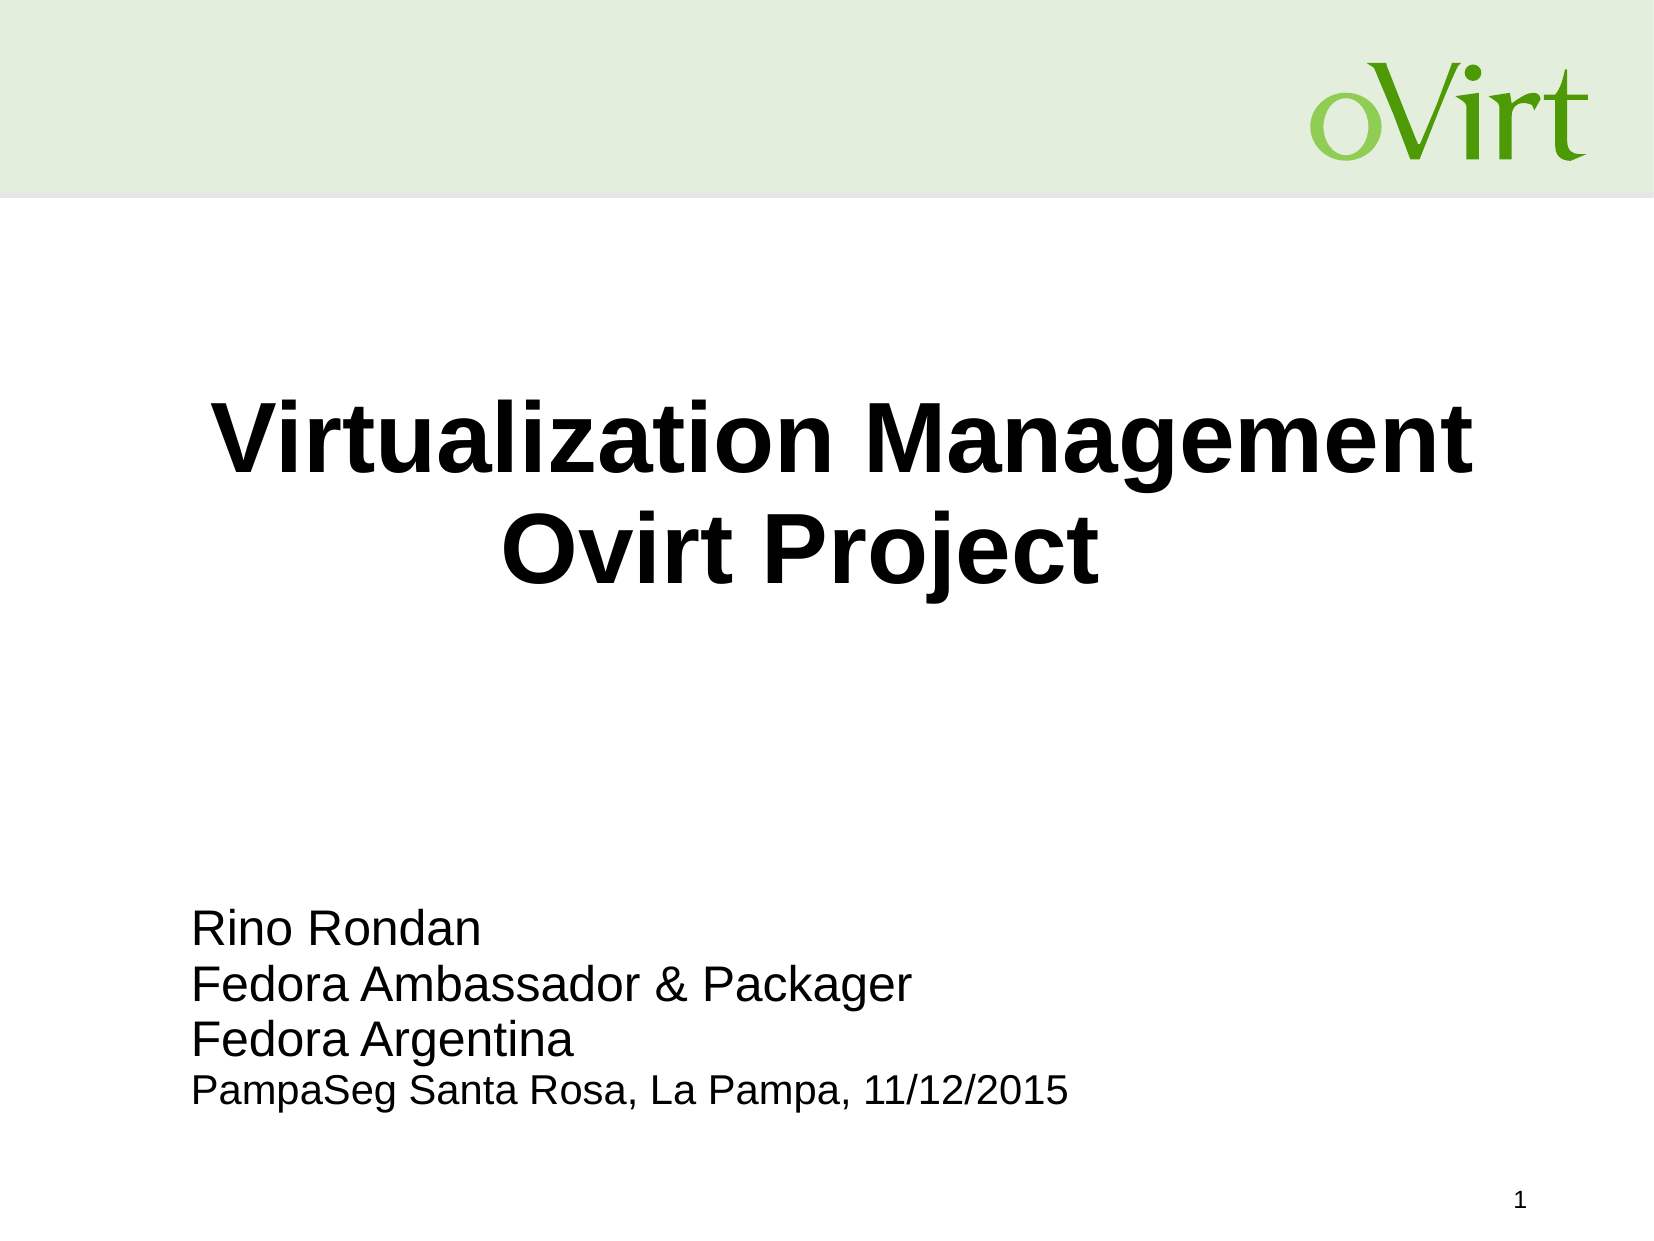

Virtualization Management
Ovirt Project
Rino Rondan
Fedora Ambassador & Packager
Fedora Argentina
PampaSeg Santa Rosa, La Pampa, 11/12/2015